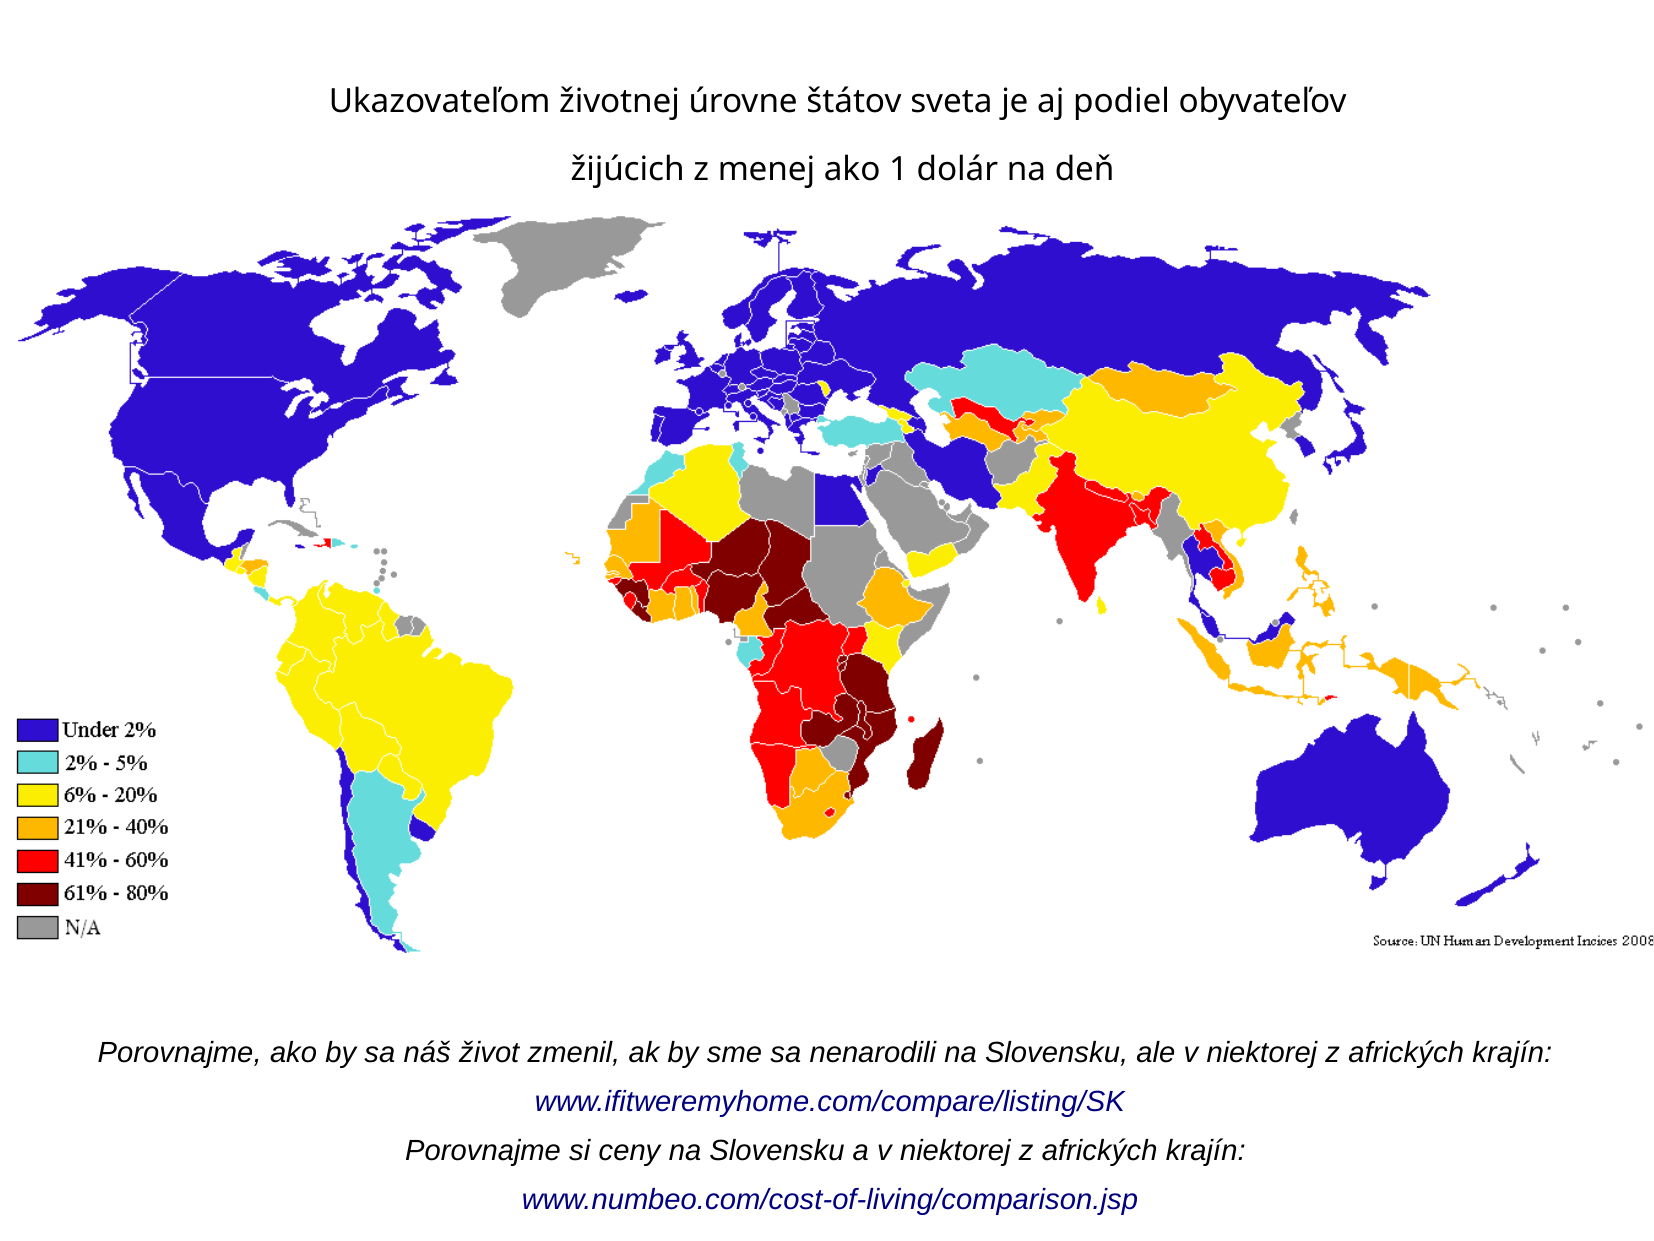

Ukazovateľom životnej úrovne štátov sveta je aj podiel obyvateľov
 žijúcich z menej ako 1 dolár na deň
Porovnajme, ako by sa náš život zmenil, ak by sme sa nenarodili na Slovensku, ale v niektorej z afrických krajín: www.ifitweremyhome.com/compare/listing/SK
Porovnajme si ceny na Slovensku a v niektorej z afrických krajín:
www.numbeo.com/cost-of-living/comparison.jsp